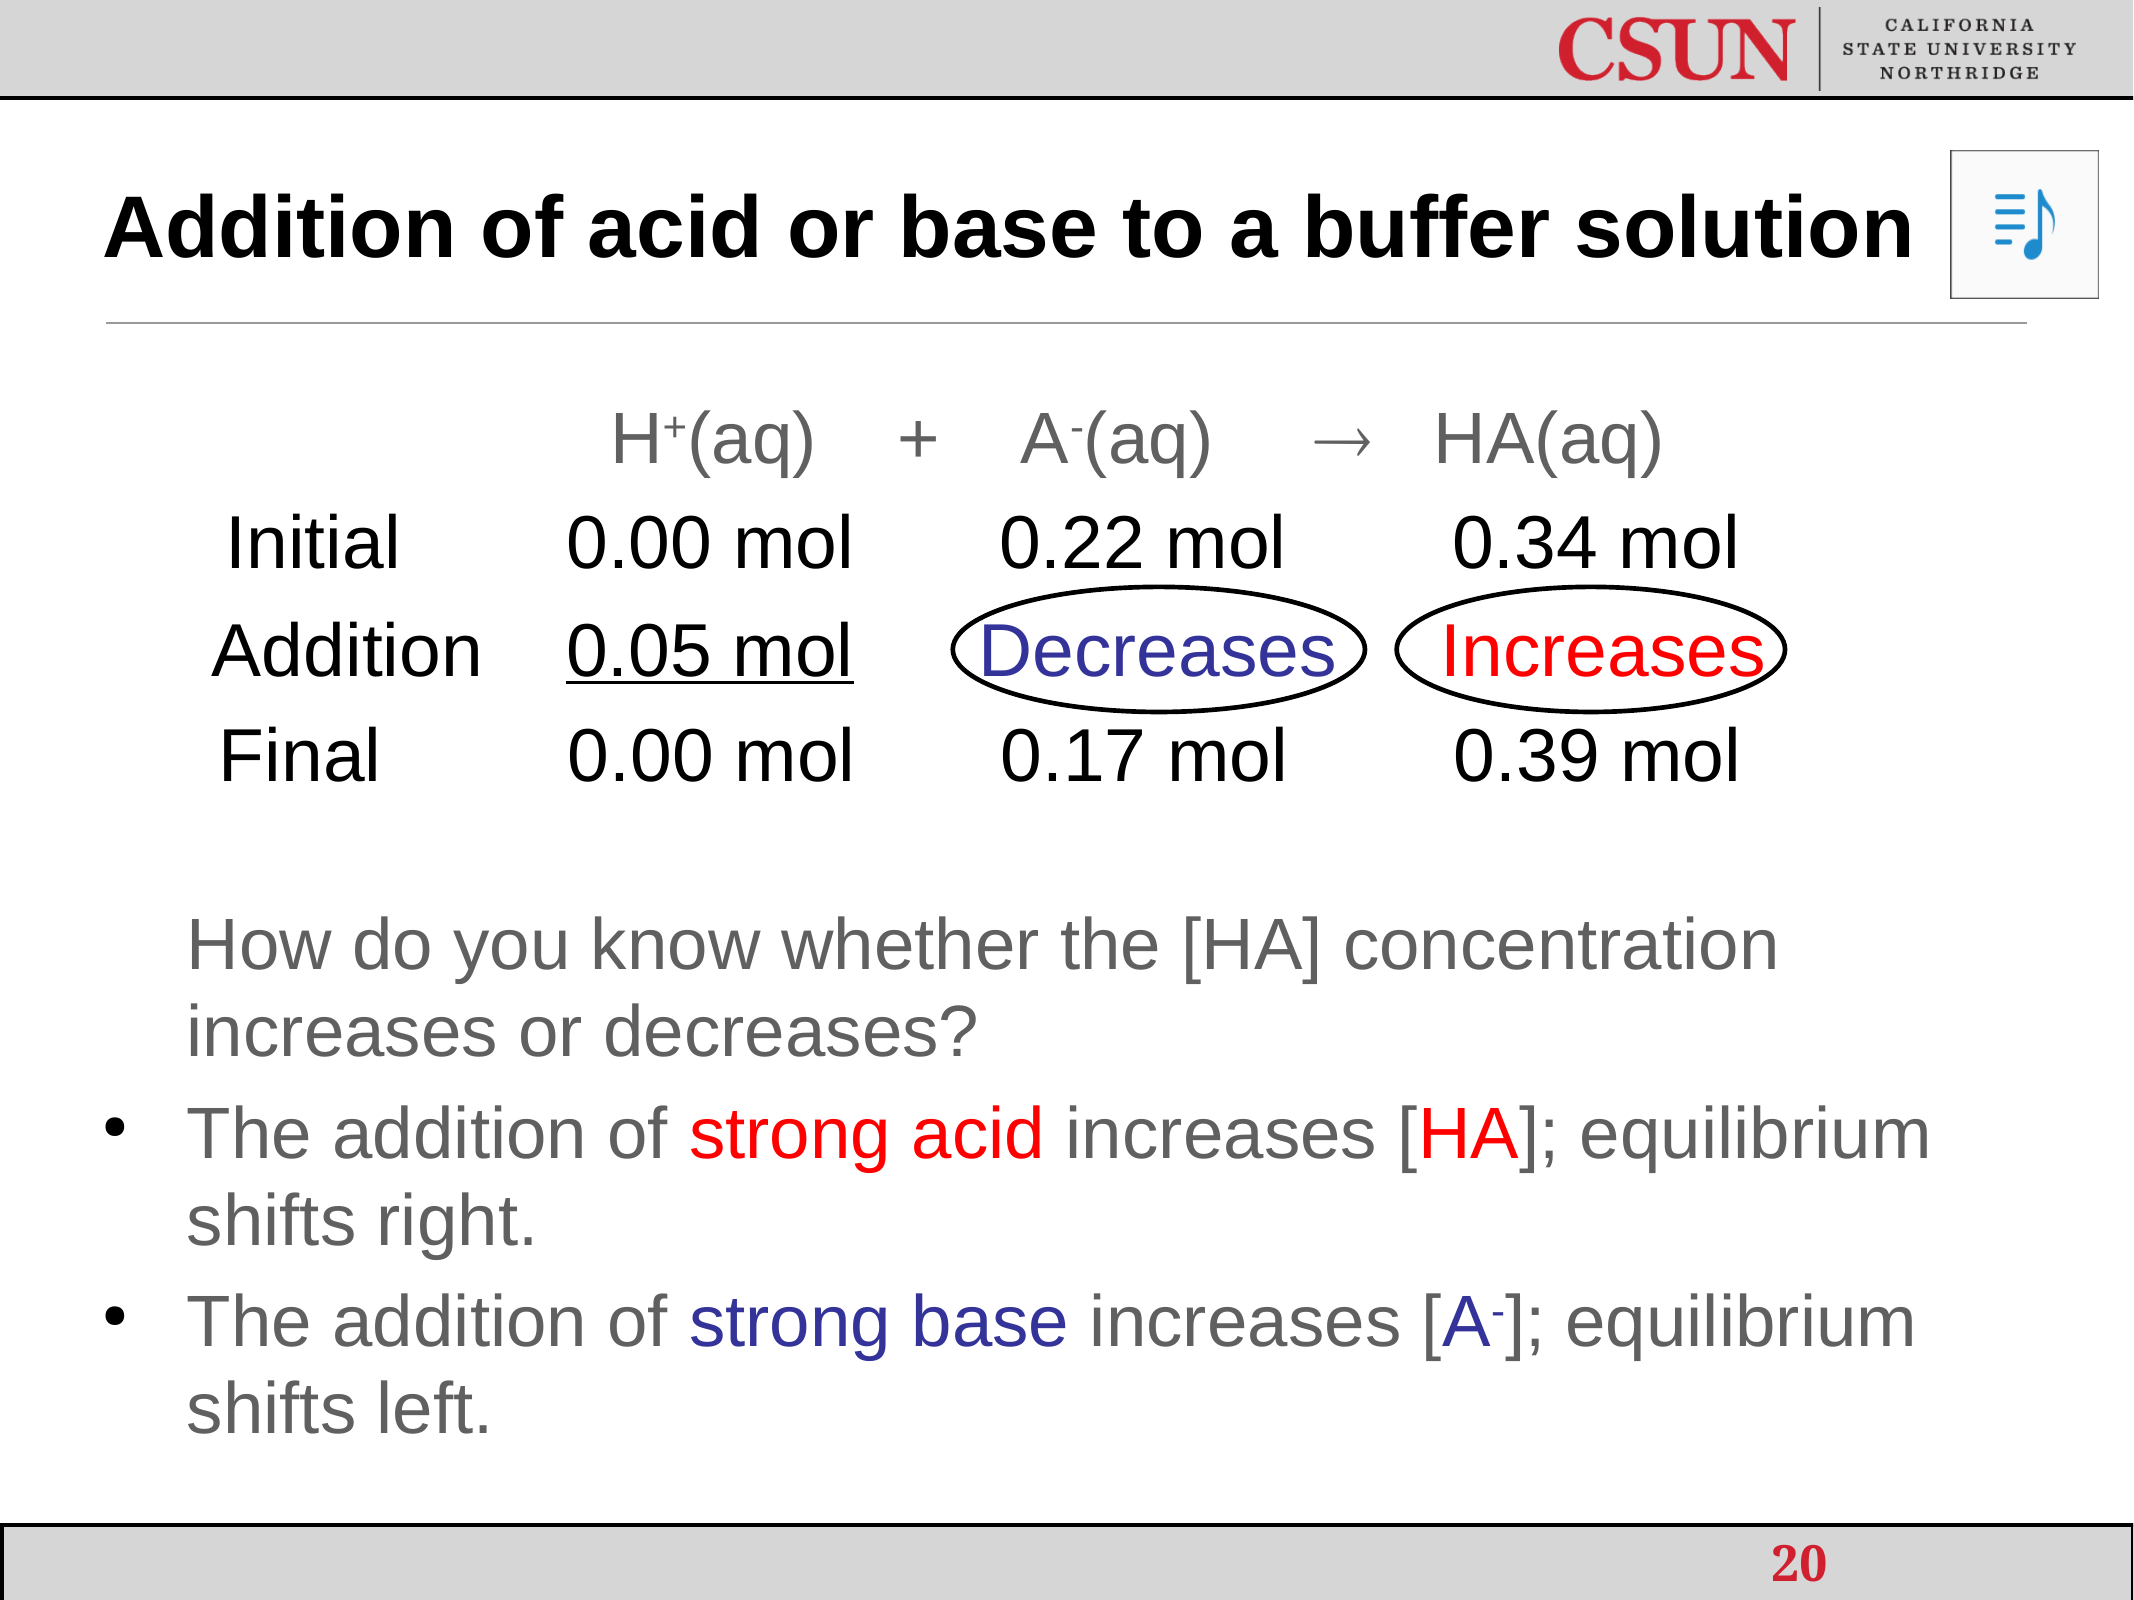

# Addition of acid or base to a buffer solution
 H+(aq) + A-(aq)  HA(aq)
How do you know whether the [HA] concentration increases or decreases?
The addition of strong acid increases [HA]; equilibrium shifts right.
The addition of strong base increases [A-]; equilibrium shifts left.
Initial 0.00 mol 0.22 mol 0.34 mol
Addition 0.05 mol Decreases Increases
Final 0.00 mol 0.17 mol 0.39 mol
20